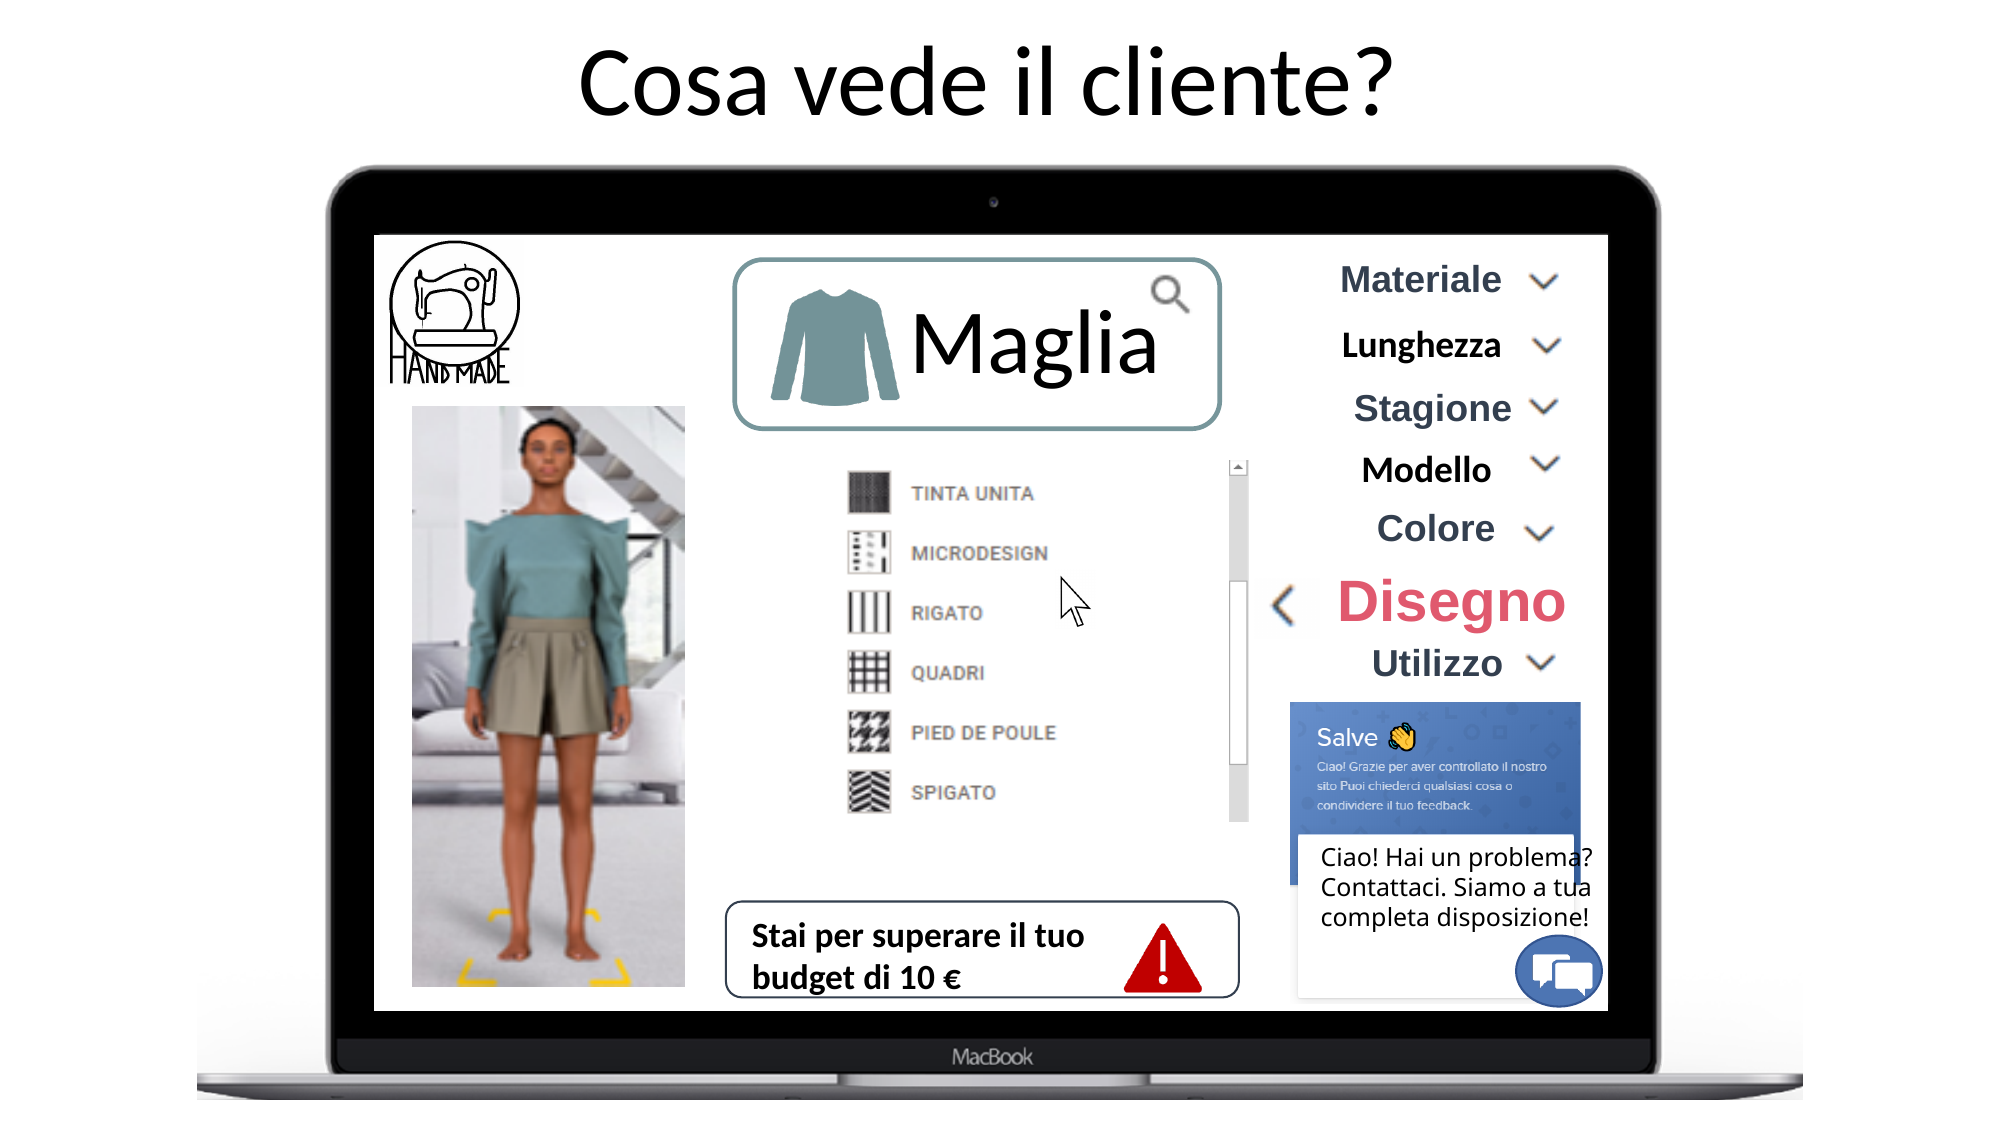

Cosa vede il cliente?
Materiale
Stagione
Colore
Disegno
Utilizzo
Maglia
Lunghezza
Modello
Ciao! Hai un problema? Contattaci. Siamo a tua completa disposizione!
Stai per superare il tuo budget di 10 €